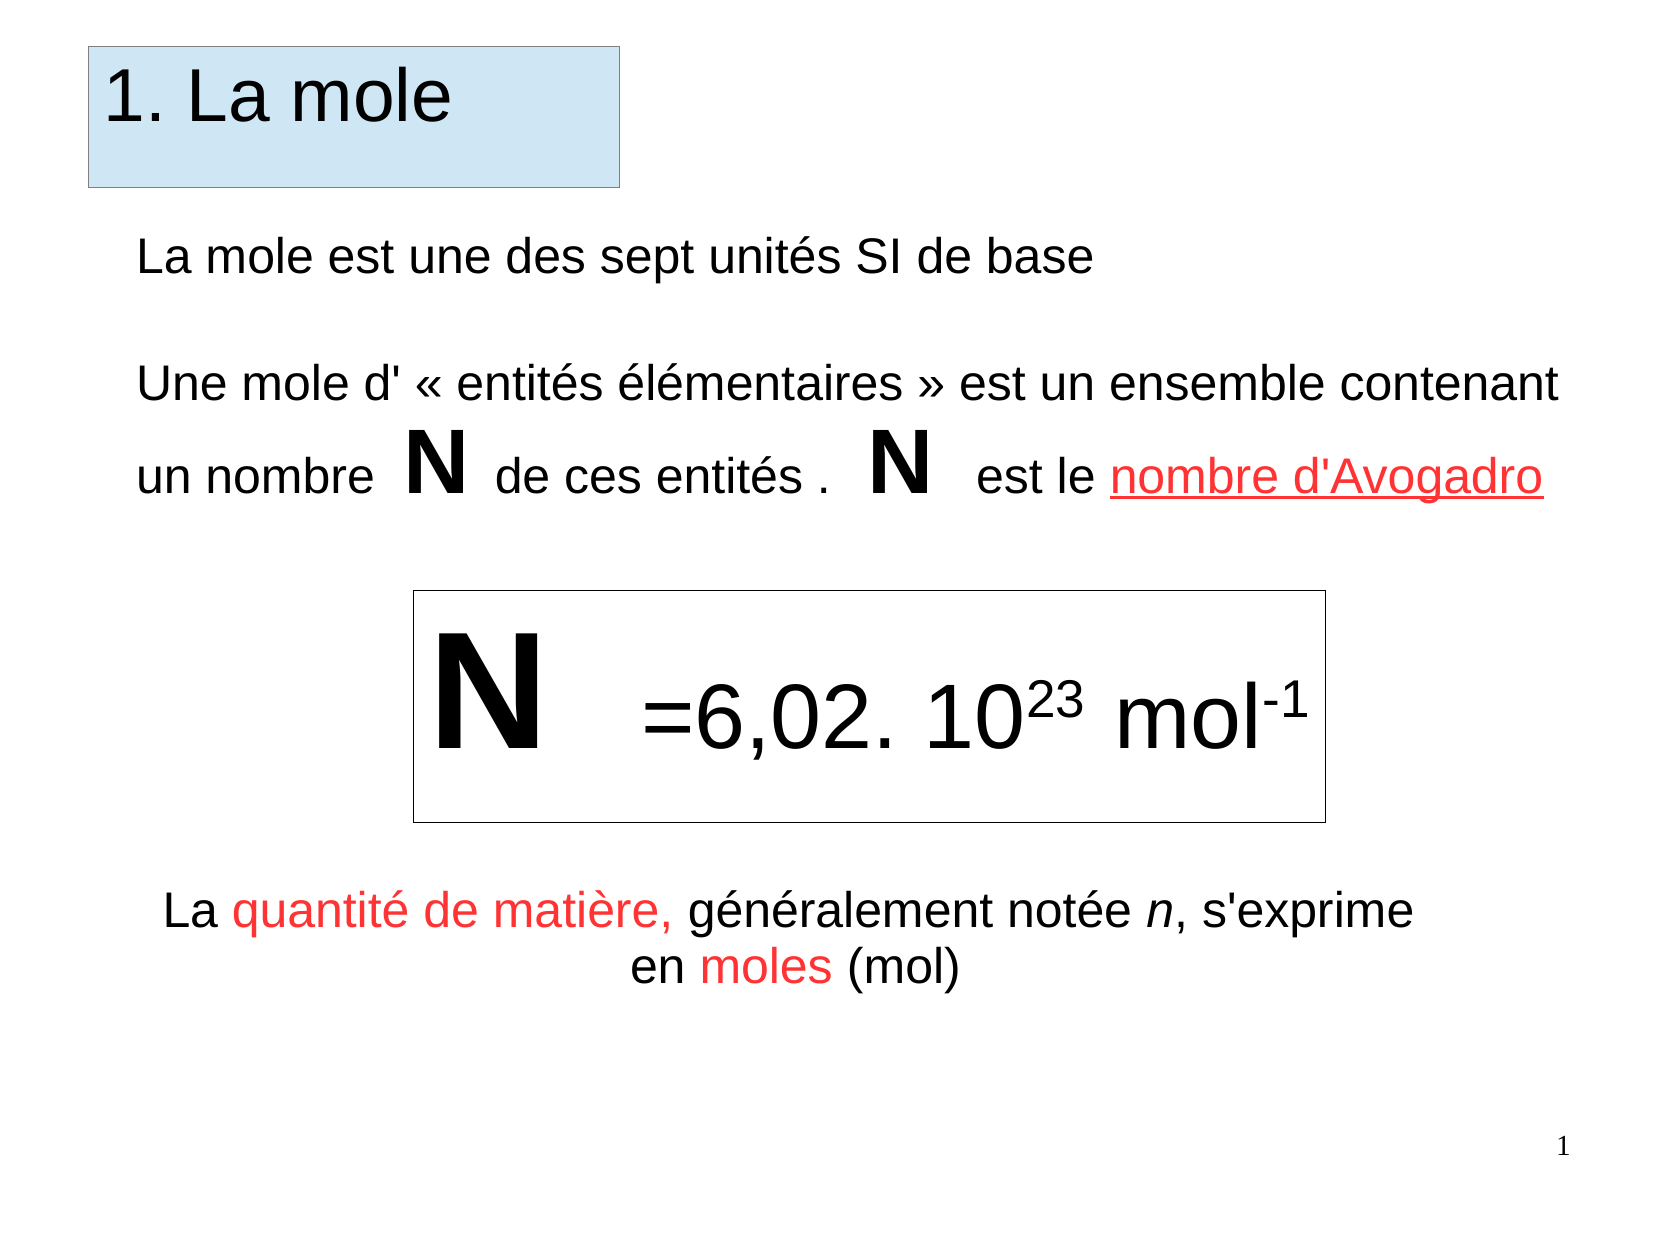

1. La mole
La mole est une des sept unités SI de base
Une mole d' « entités élémentaires » est un ensemble contenant
un nombre N de ces entités .
N est le nombre d'Avogadro
N =6,02. 1023 mol-1
La quantité de matière, généralement notée n, s'exprime
en moles (mol)
1